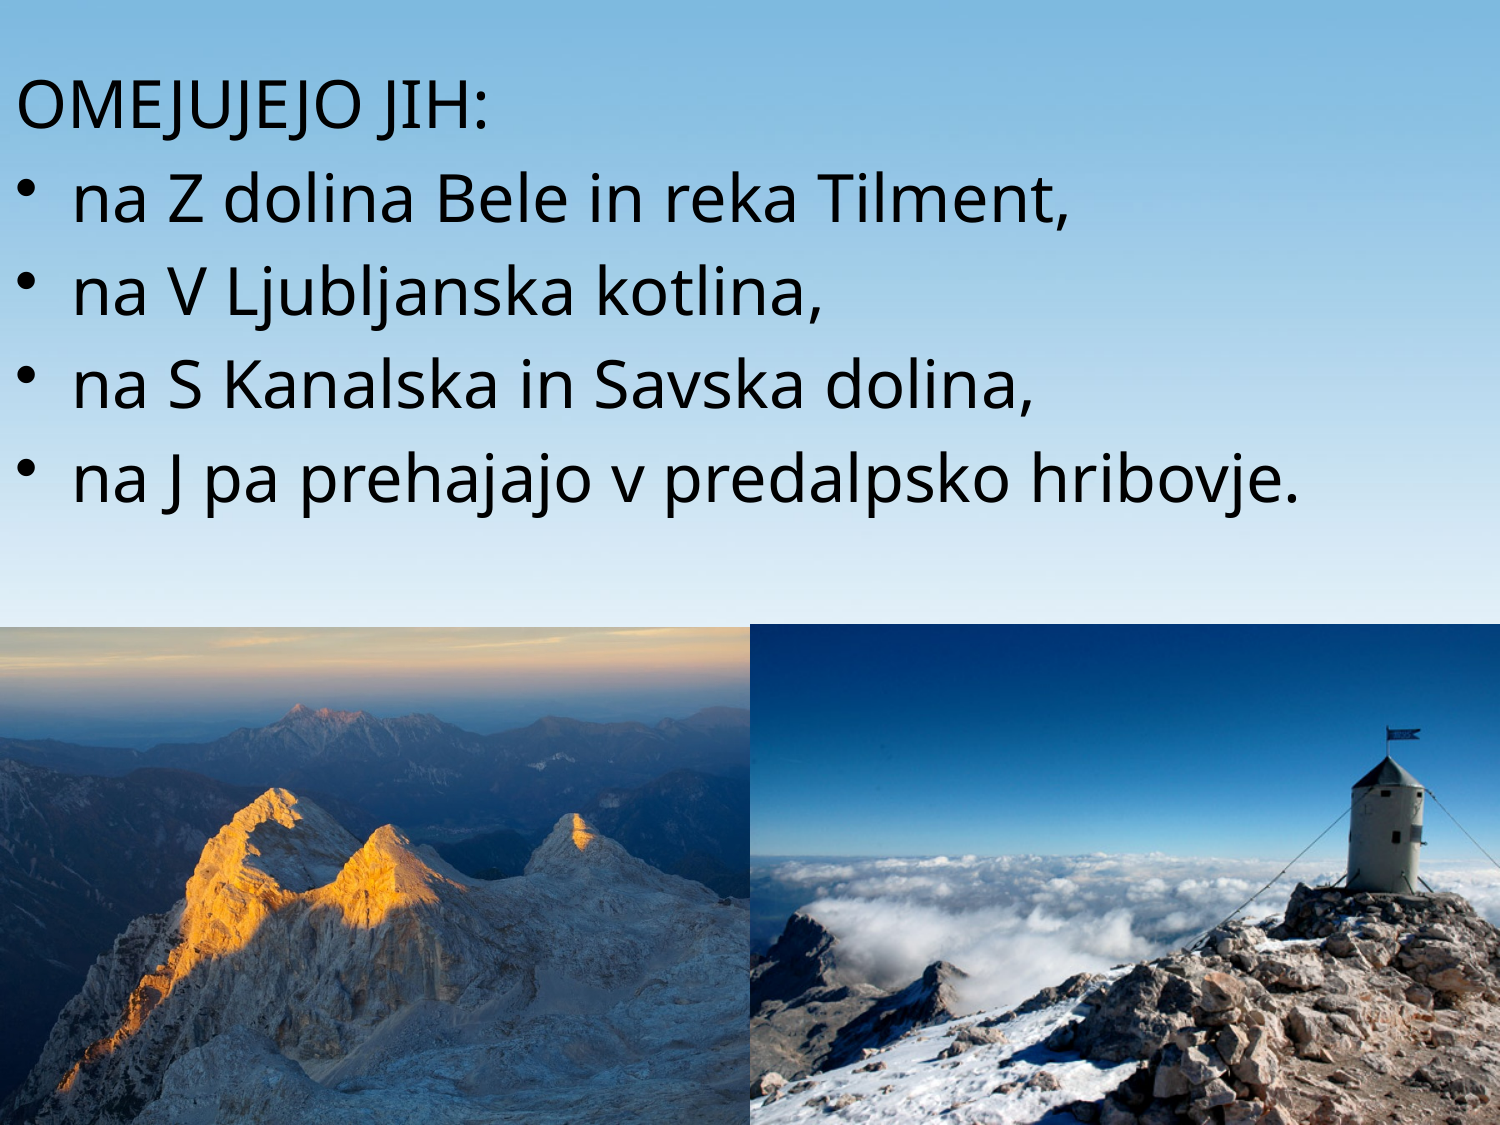

#
OMEJUJEJO JIH:
na Z dolina Bele in reka Tilment,
na V Ljubljanska kotlina,
na S Kanalska in Savska dolina,
na J pa prehajajo v predalpsko hribovje.